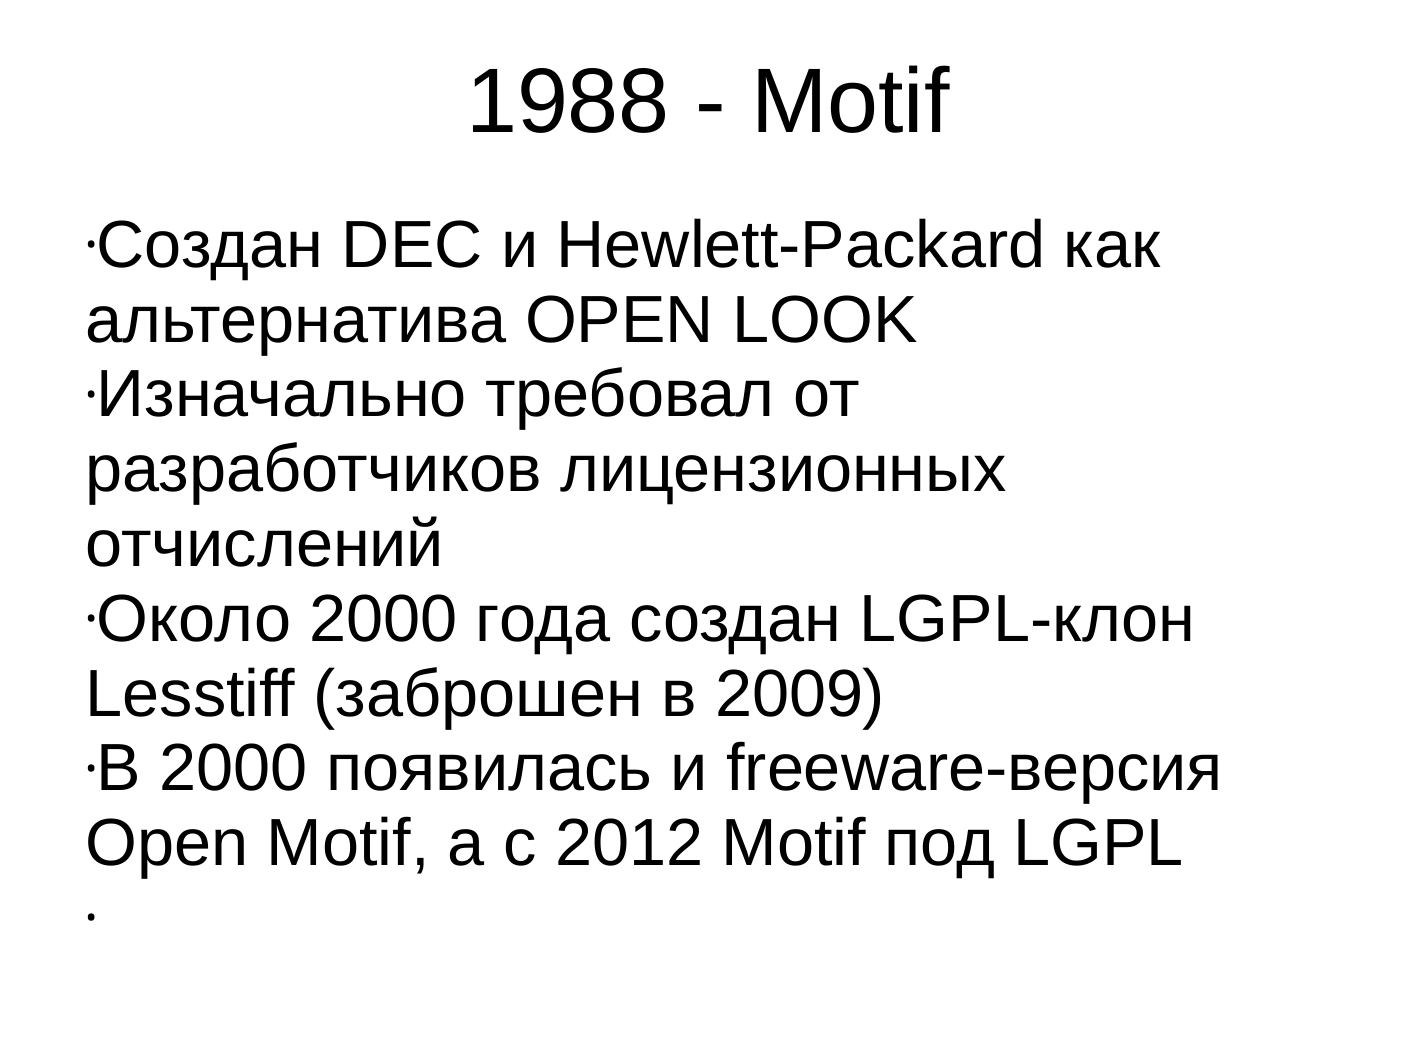

1988 - Motif
Создан DEC и Hewlett-Packard как альтернатива OPEN LOOK
Изначально требовал от разработчиков лицензионных отчислений
Около 2000 года создан LGPL-клон Lesstiff (заброшен в 2009)
В 2000 появилась и freeware-версия Open Motif, а с 2012 Motif под LGPL